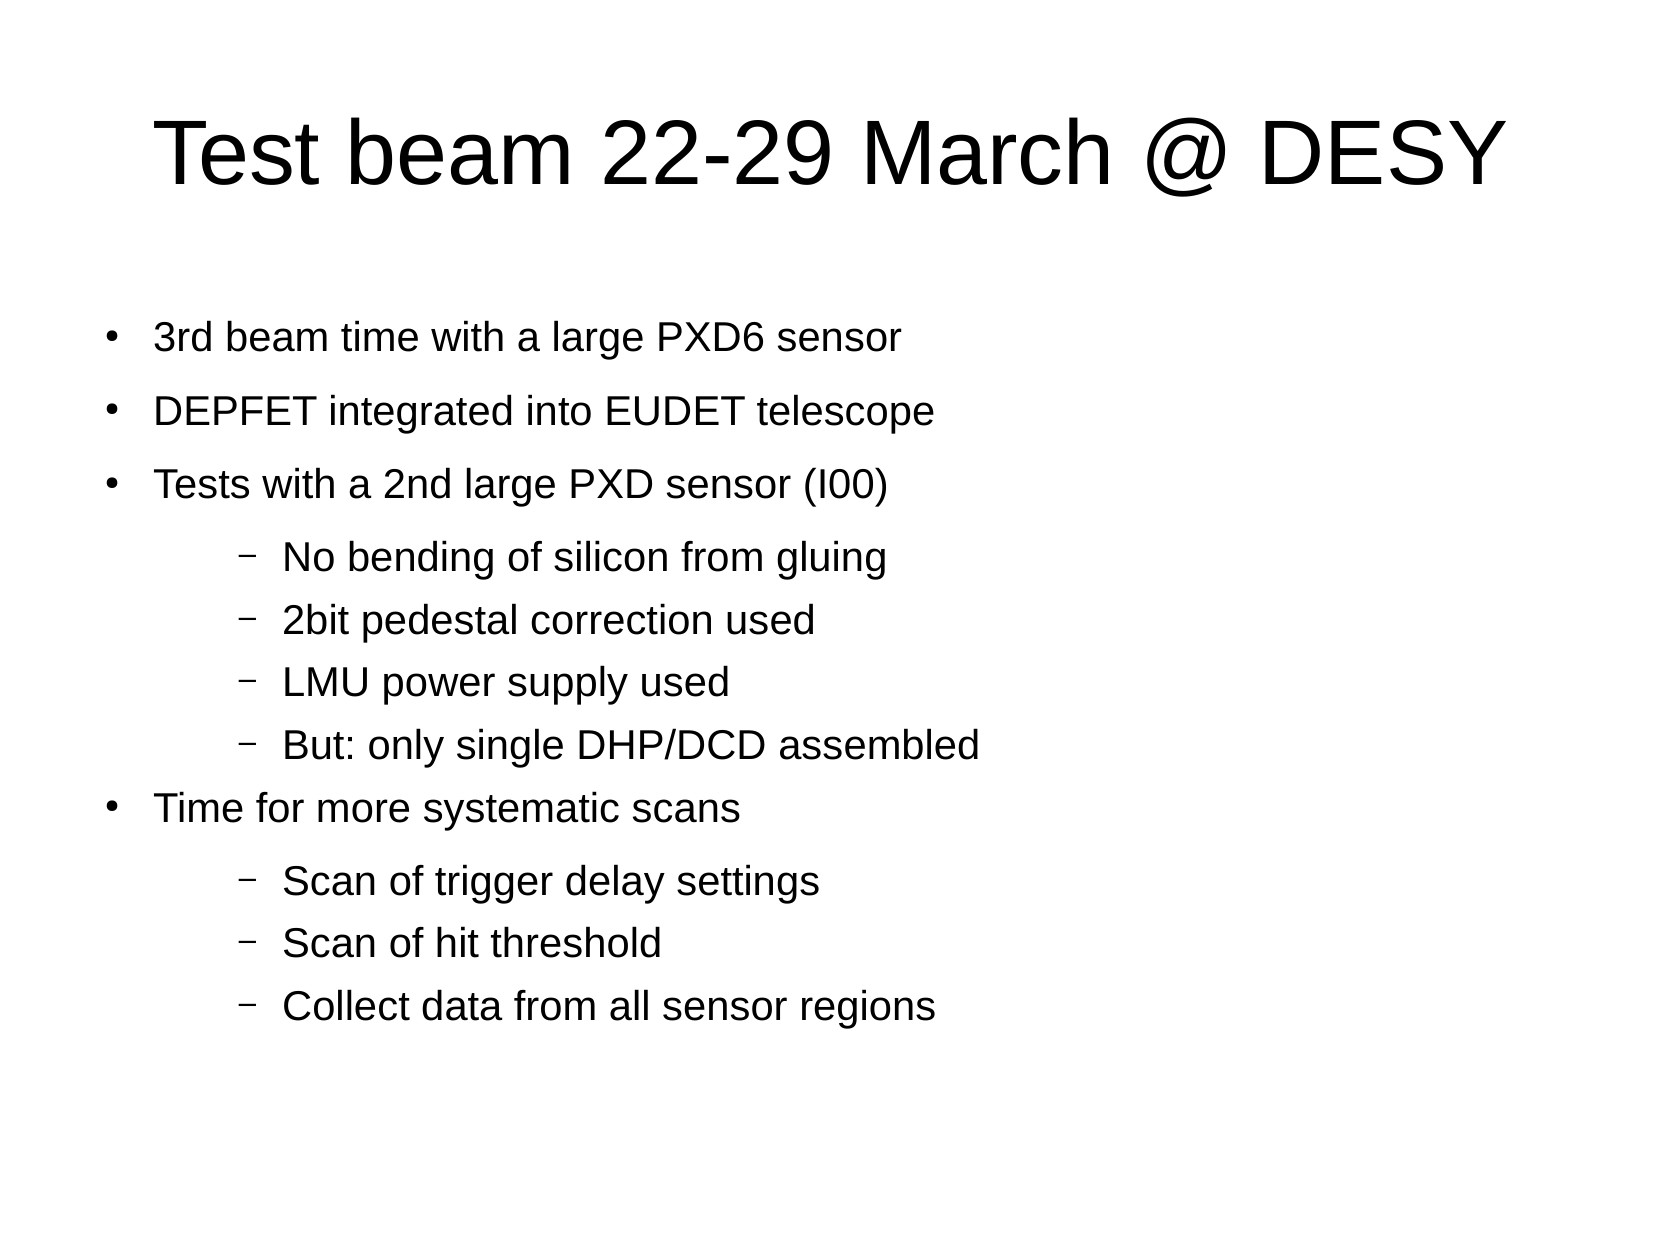

# Test beam 22-29 March @ DESY
3rd beam time with a large PXD6 sensor
DEPFET integrated into EUDET telescope
Tests with a 2nd large PXD sensor (I00)
No bending of silicon from gluing
2bit pedestal correction used
LMU power supply used
But: only single DHP/DCD assembled
Time for more systematic scans
Scan of trigger delay settings
Scan of hit threshold
Collect data from all sensor regions